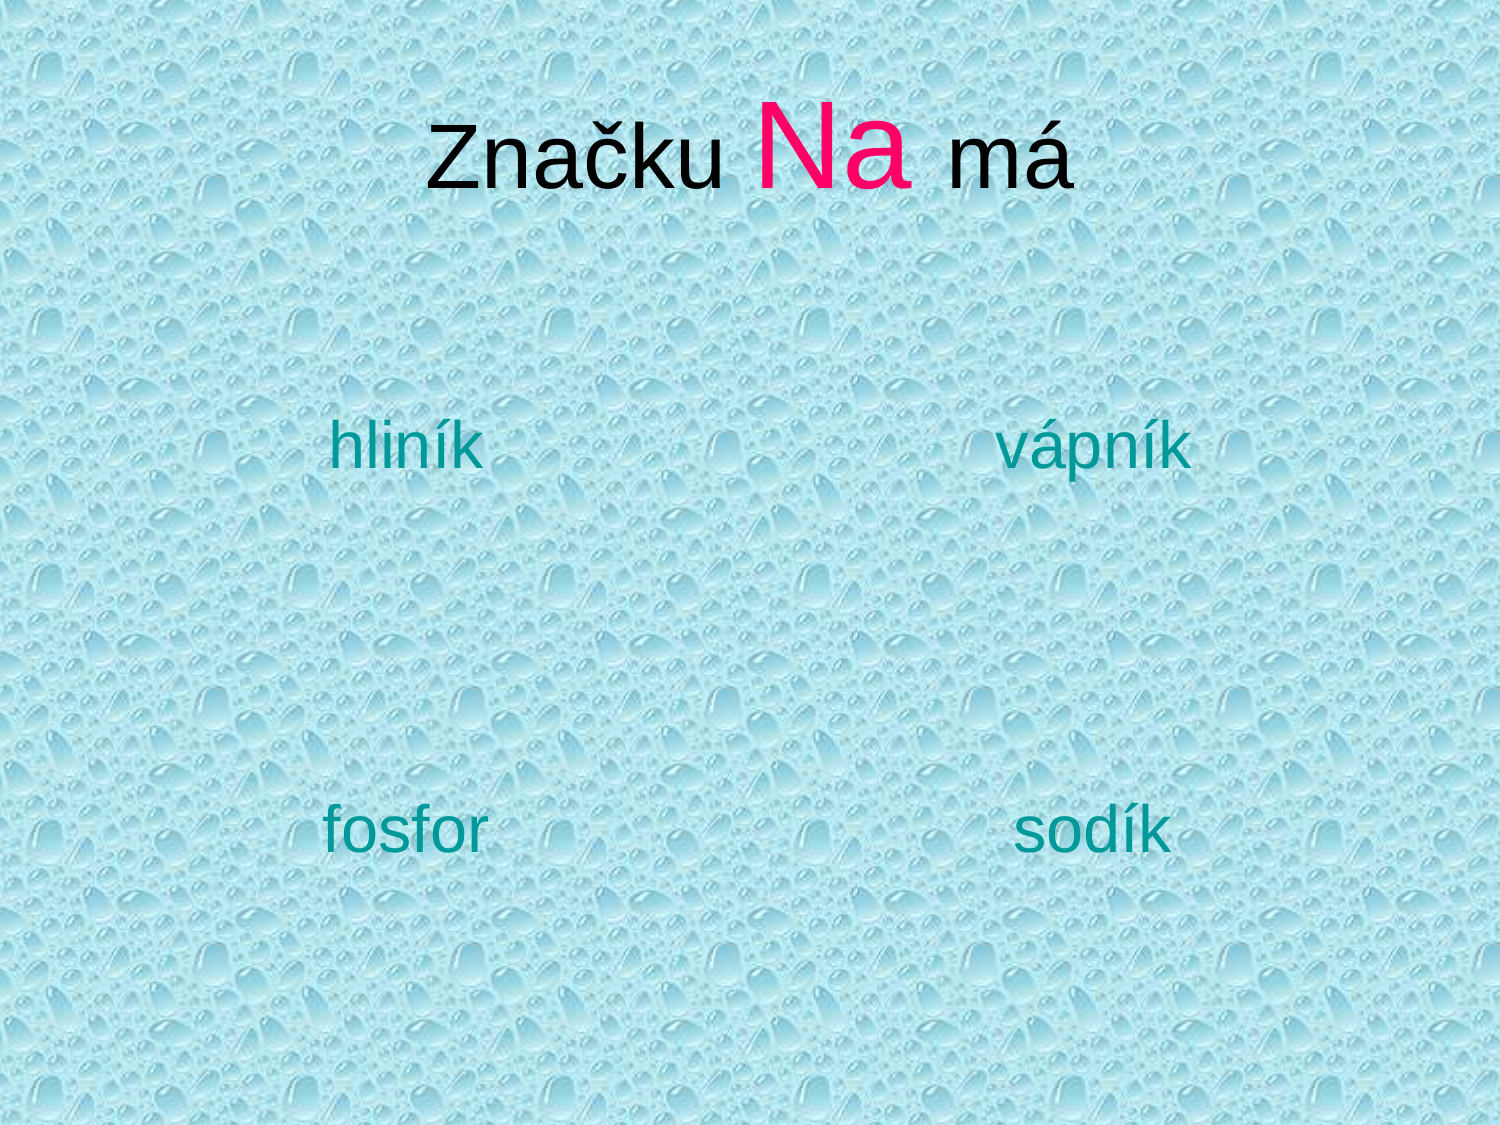

# Značku Na má
| hliník |
| --- |
| vápník |
| --- |
| fosfor |
| --- |
| sodík |
| --- |